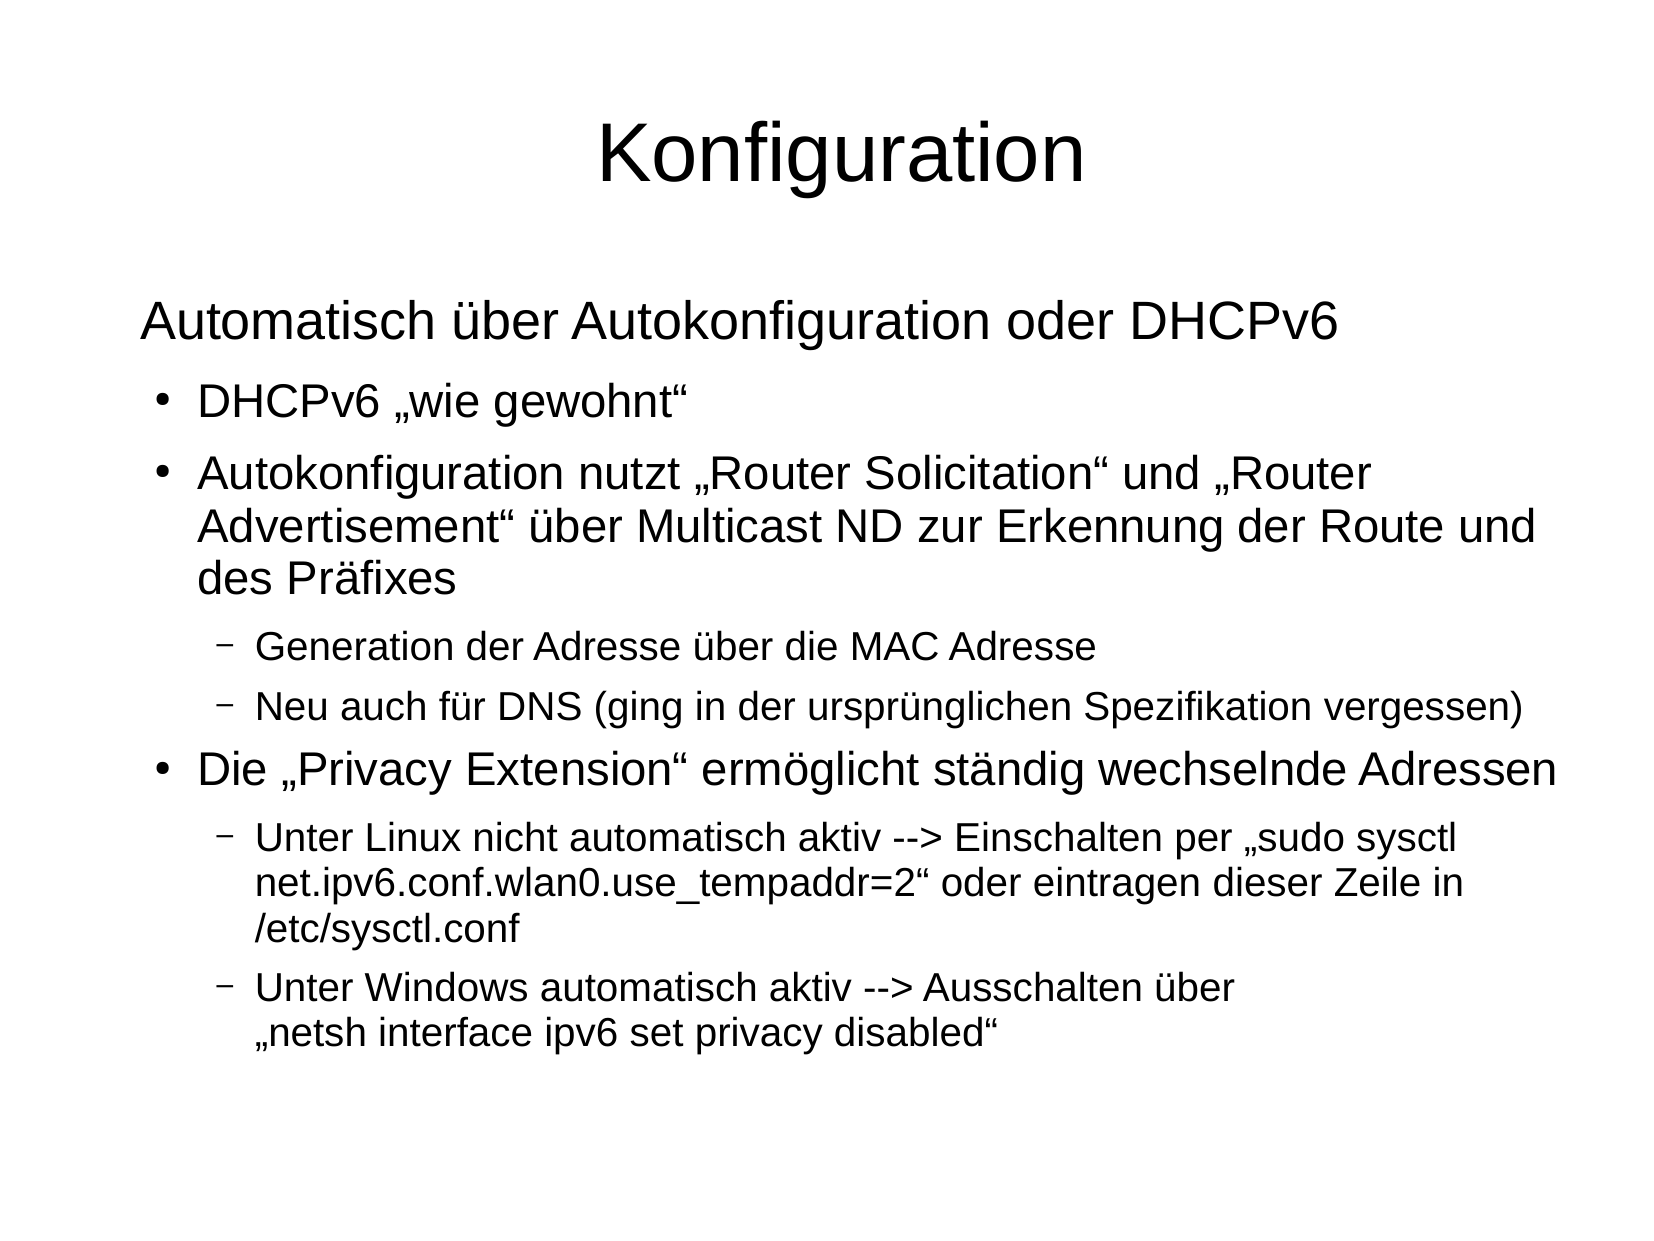

# Konfiguration
Automatisch über Autokonfiguration oder DHCPv6
DHCPv6 „wie gewohnt“
Autokonfiguration nutzt „Router Solicitation“ und „Router Advertisement“ über Multicast ND zur Erkennung der Route und des Präfixes
Generation der Adresse über die MAC Adresse
Neu auch für DNS (ging in der ursprünglichen Spezifikation vergessen)
Die „Privacy Extension“ ermöglicht ständig wechselnde Adressen
Unter Linux nicht automatisch aktiv --> Einschalten per „sudo sysctl net.ipv6.conf.wlan0.use_tempaddr=2“ oder eintragen dieser Zeile in /etc/sysctl.conf
Unter Windows automatisch aktiv --> Ausschalten über
„netsh interface ipv6 set privacy disabled“